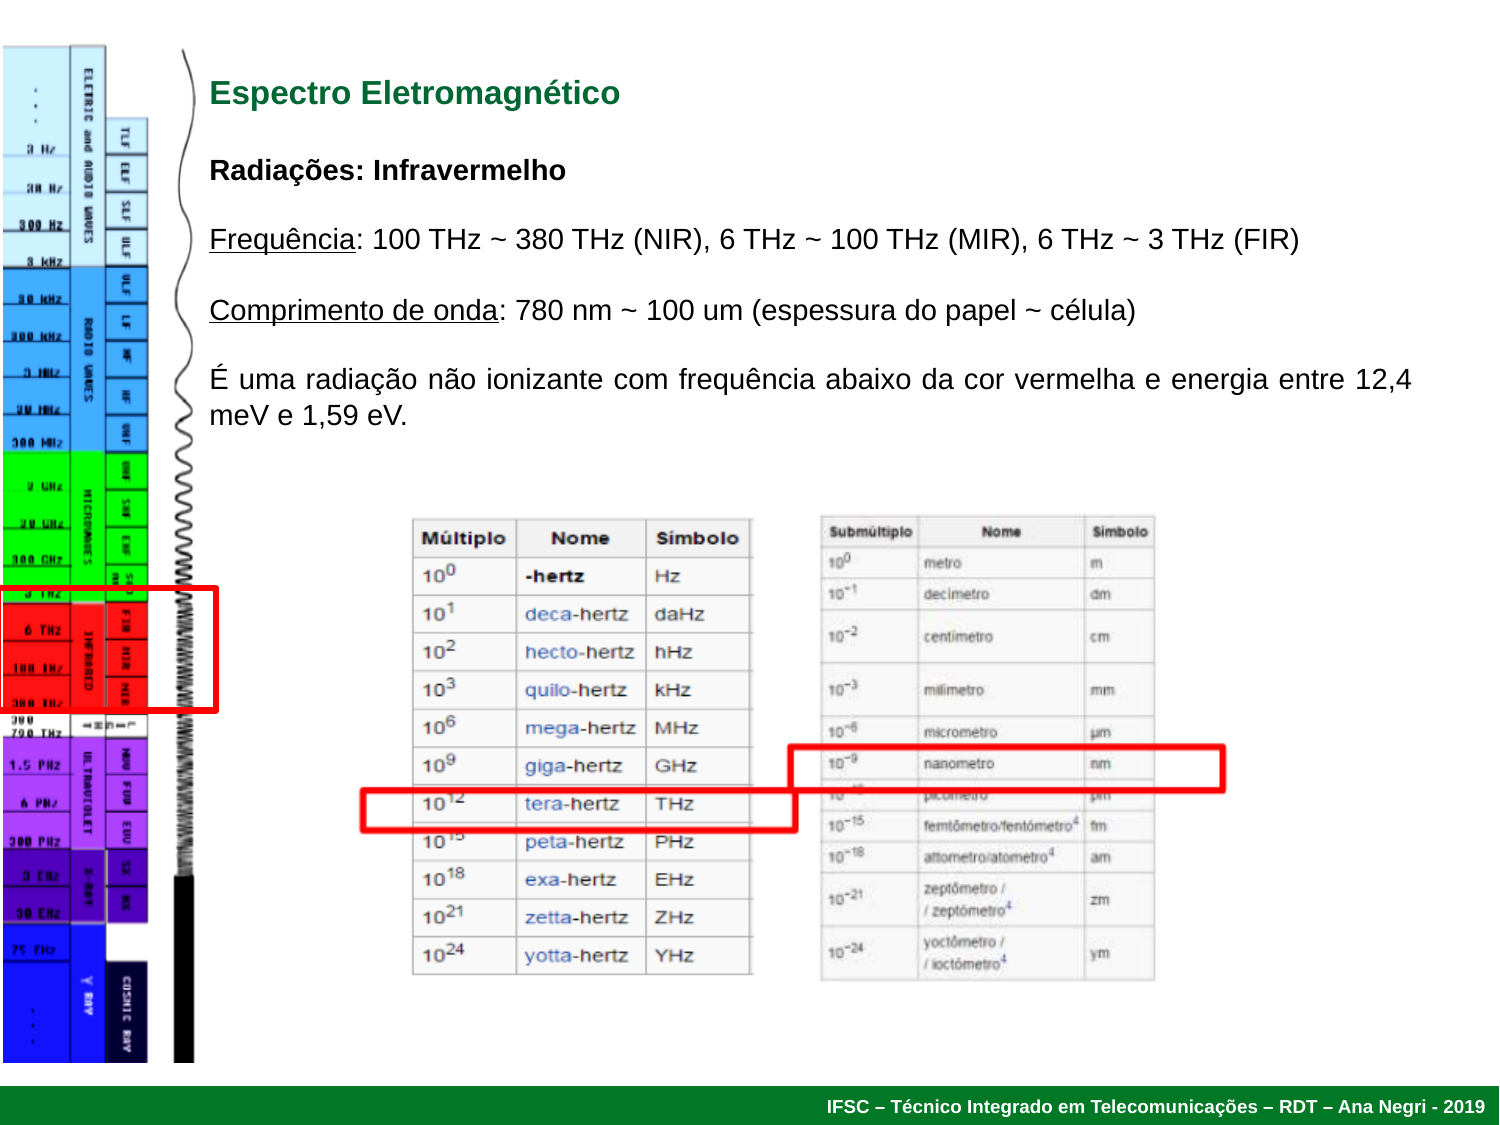

Espectro Eletromagnético
Radiações: Infravermelho
Frequência: 100 THz ~ 380 THz (NIR), 6 THz ~ 100 THz (MIR), 6 THz ~ 3 THz (FIR)
Comprimento de onda: 780 nm ~ 100 um (espessura do papel ~ célula)
É uma radiação não ionizante com frequência abaixo da cor vermelha e energia entre 12,4 meV e 1,59 eV.
ção
IFSC – Técnico Integrado em Telecomunicações – RDT – Ana Negri - 2019